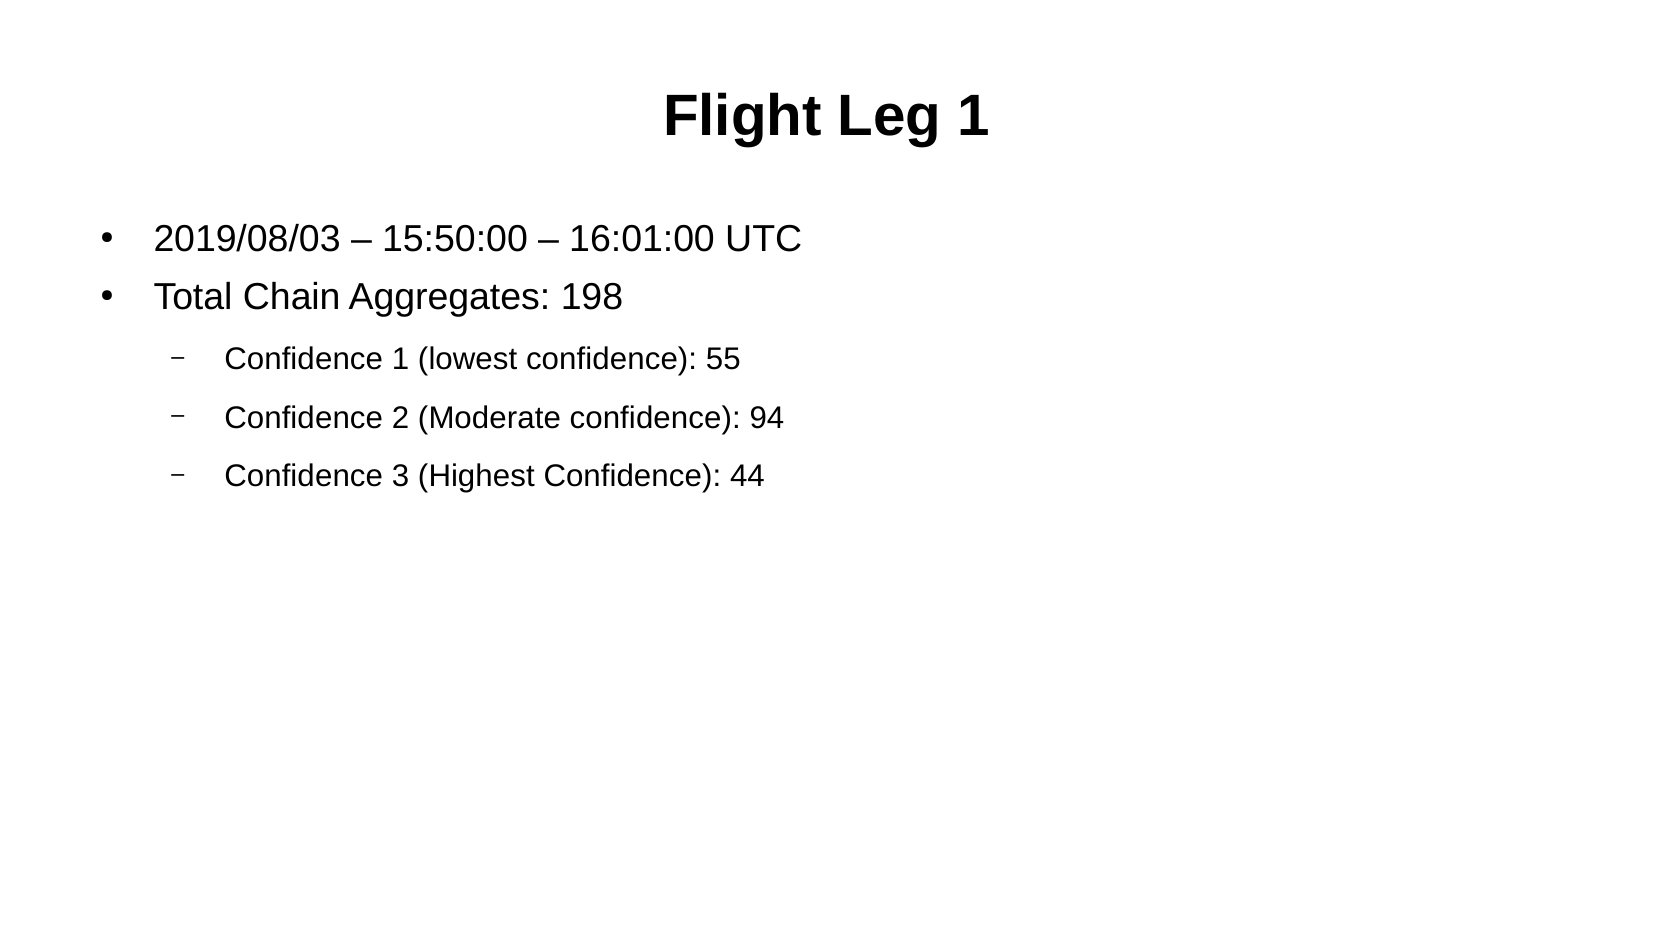

# Flight Leg 1
2019/08/03 – 15:50:00 – 16:01:00 UTC
Total Chain Aggregates: 198
Confidence 1 (lowest confidence): 55
Confidence 2 (Moderate confidence): 94
Confidence 3 (Highest Confidence): 44